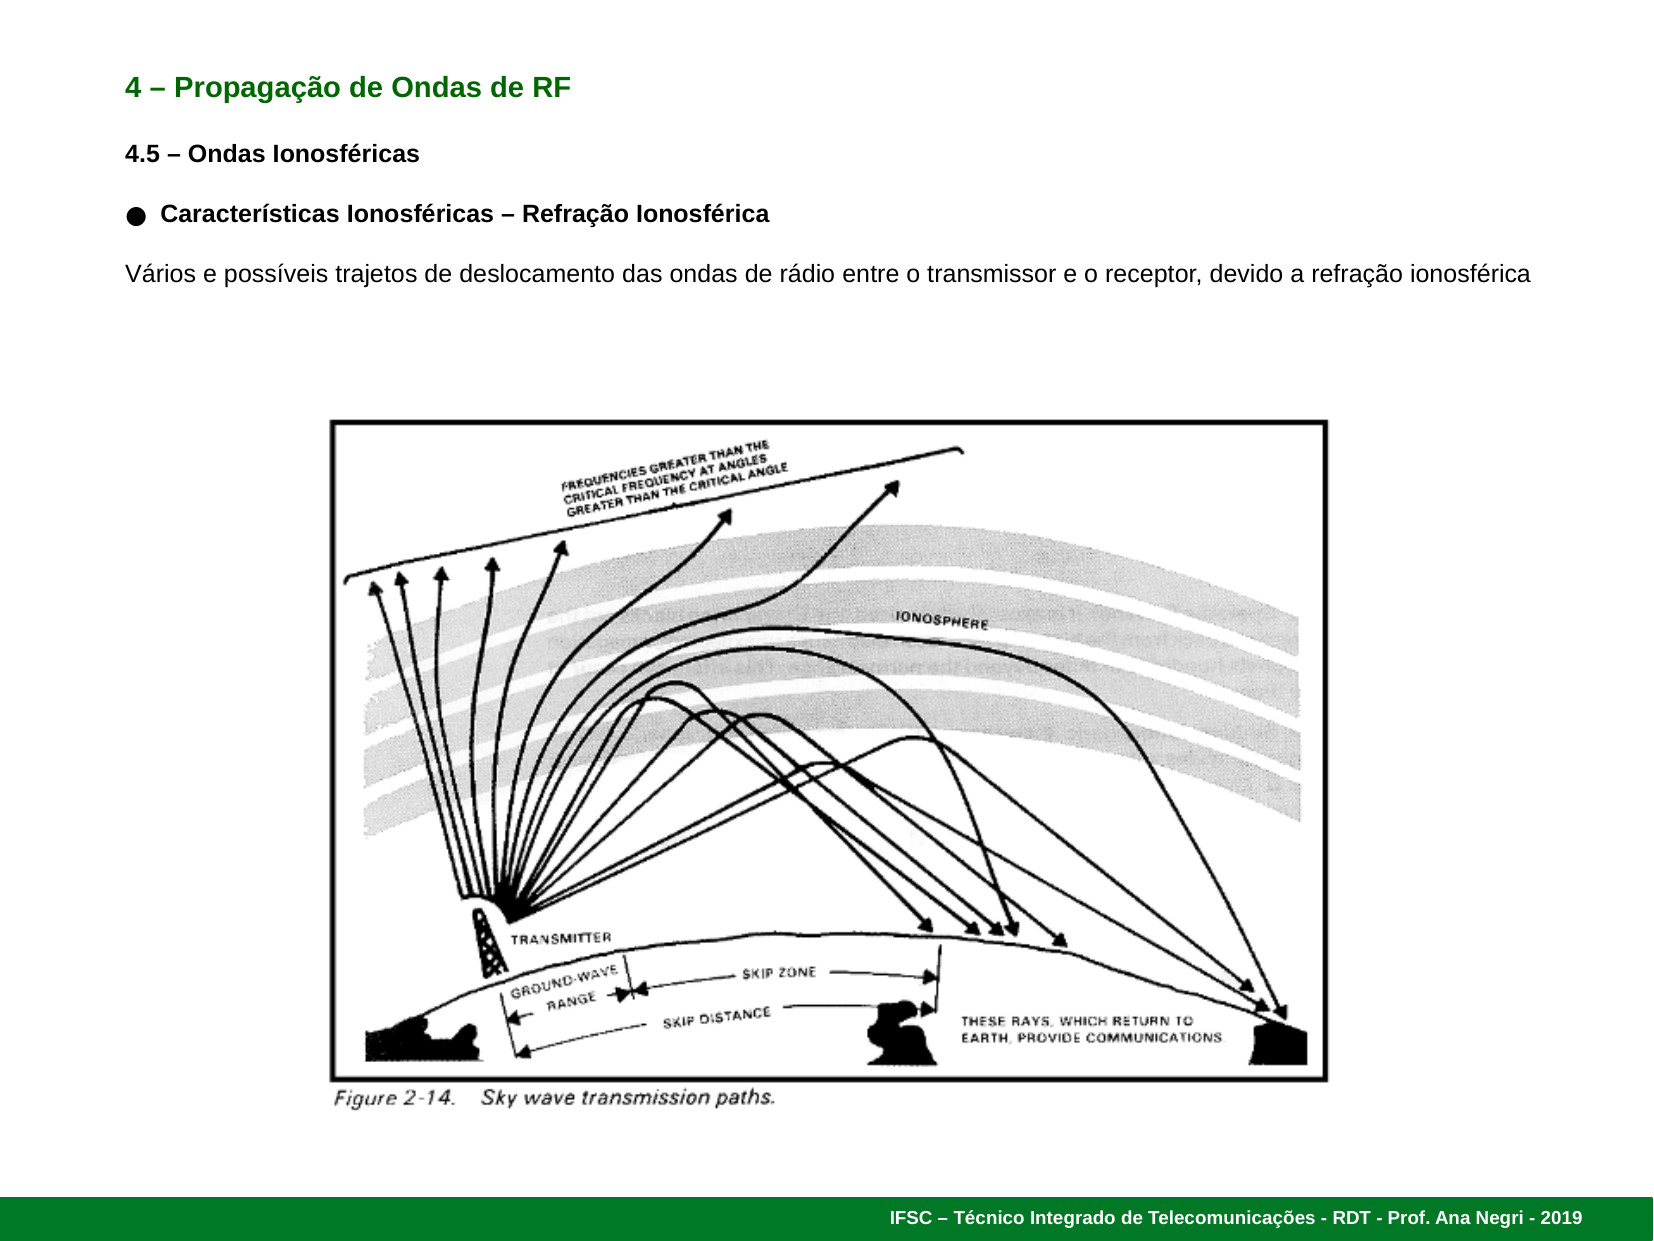

4 – Propagação de Ondas de RF
4.5 – Ondas Ionosféricas
Características Ionosféricas – Refração Ionosférica
Vários e possíveis trajetos de deslocamento das ondas de rádio entre o transmissor e o receptor, devido a refração ionosférica
IFSC – Técnico Integrado de Telecomunicações - RDT - Prof. Ana Negri - 2019